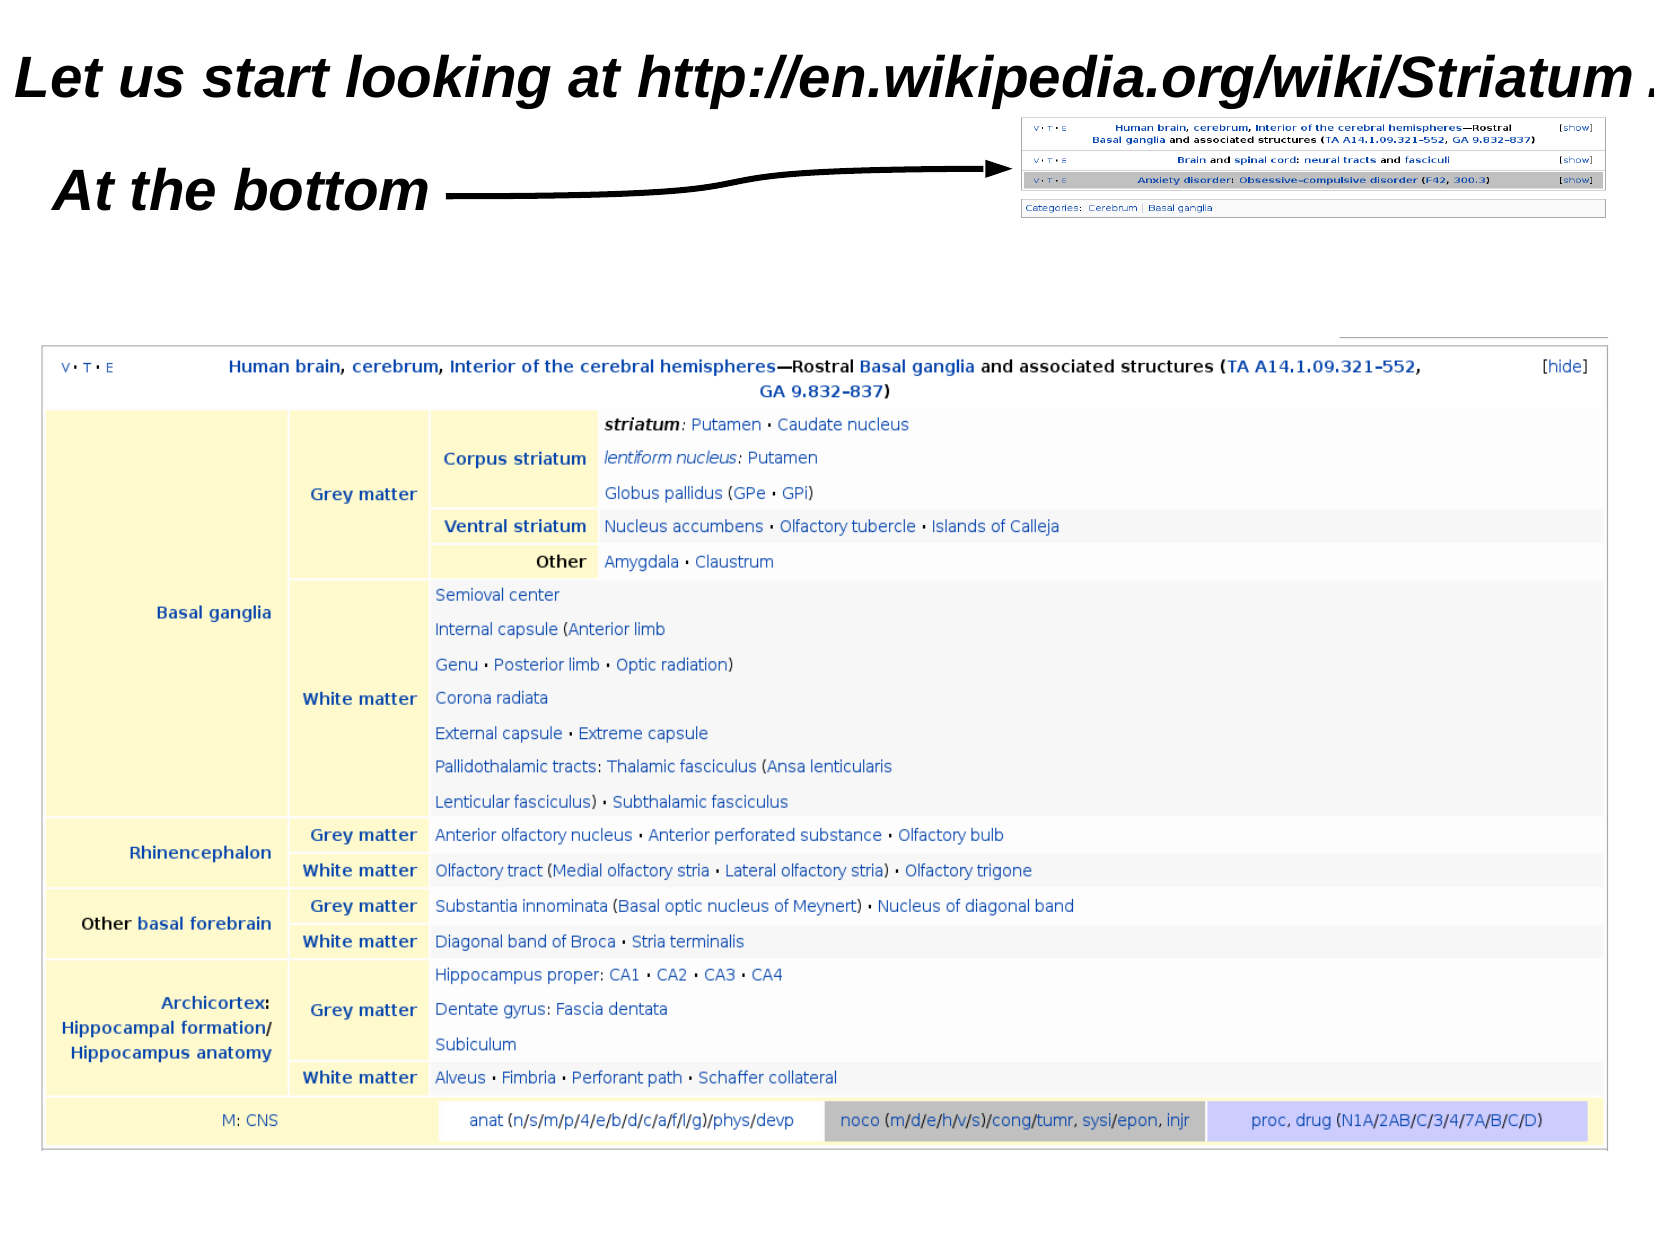

Let us start looking at http://en.wikipedia.org/wiki/Striatum .
At the bottom